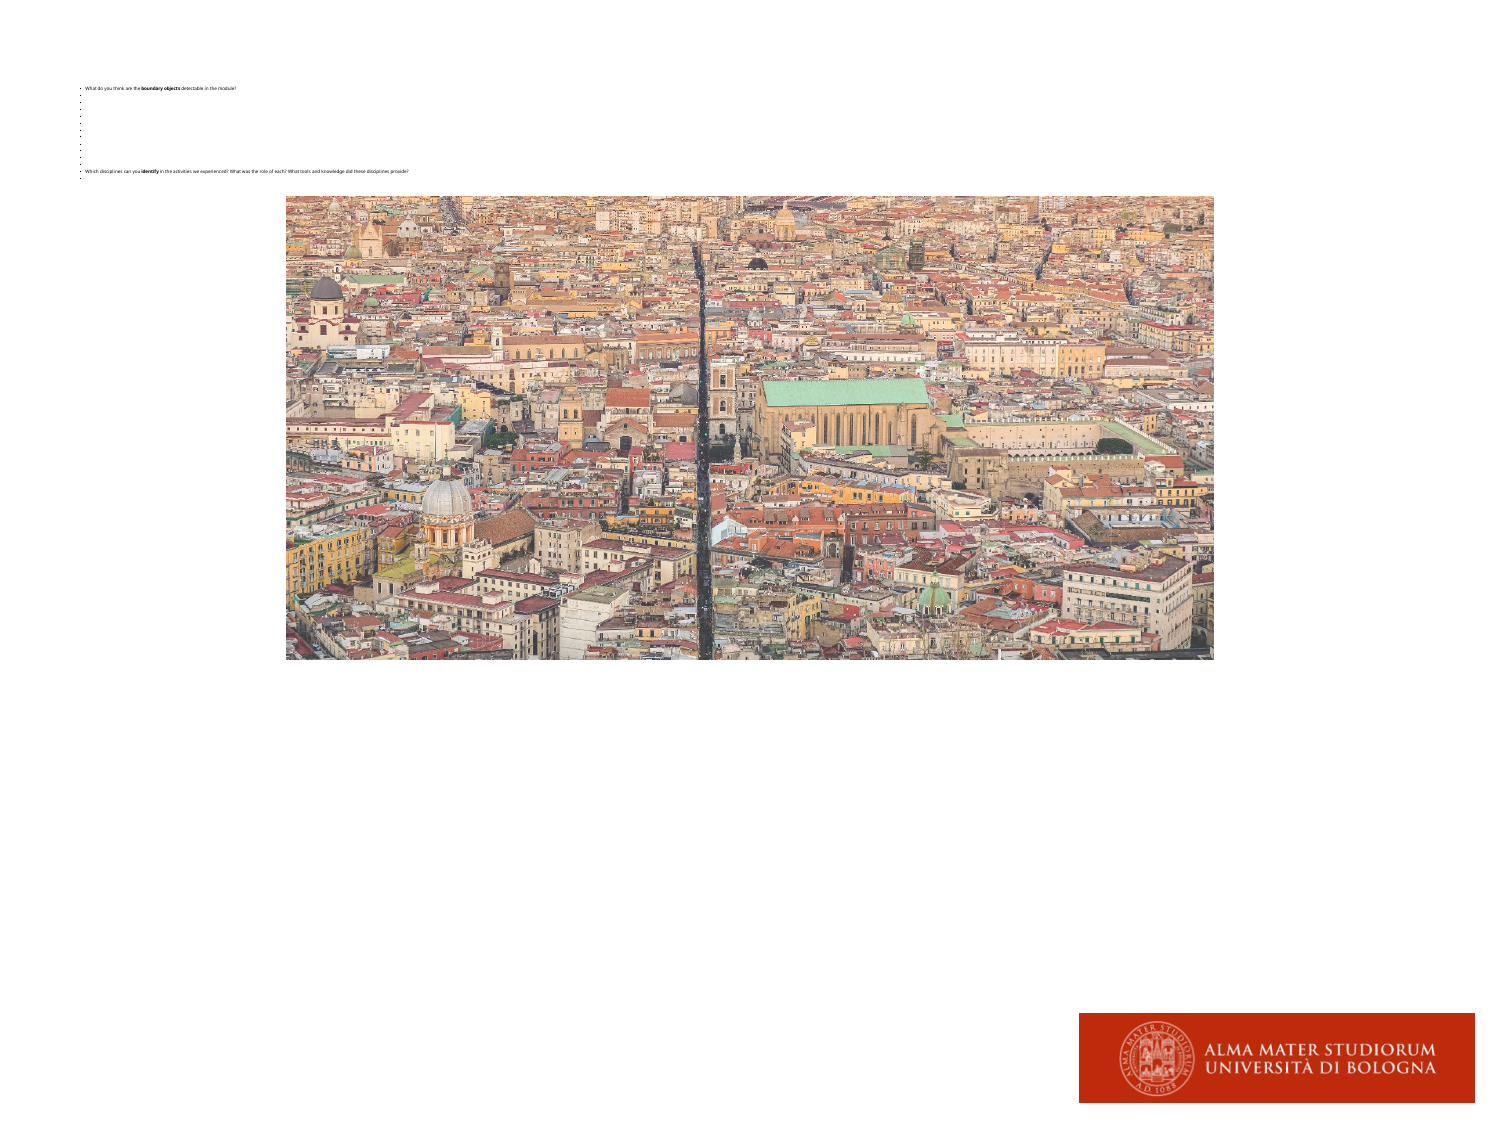

# What do you think are the boundary objects detectable in the module?
Which disciplines can you identify in the activities we experienced? What was the role of each? What tools and knowledge did these disciplines provide?